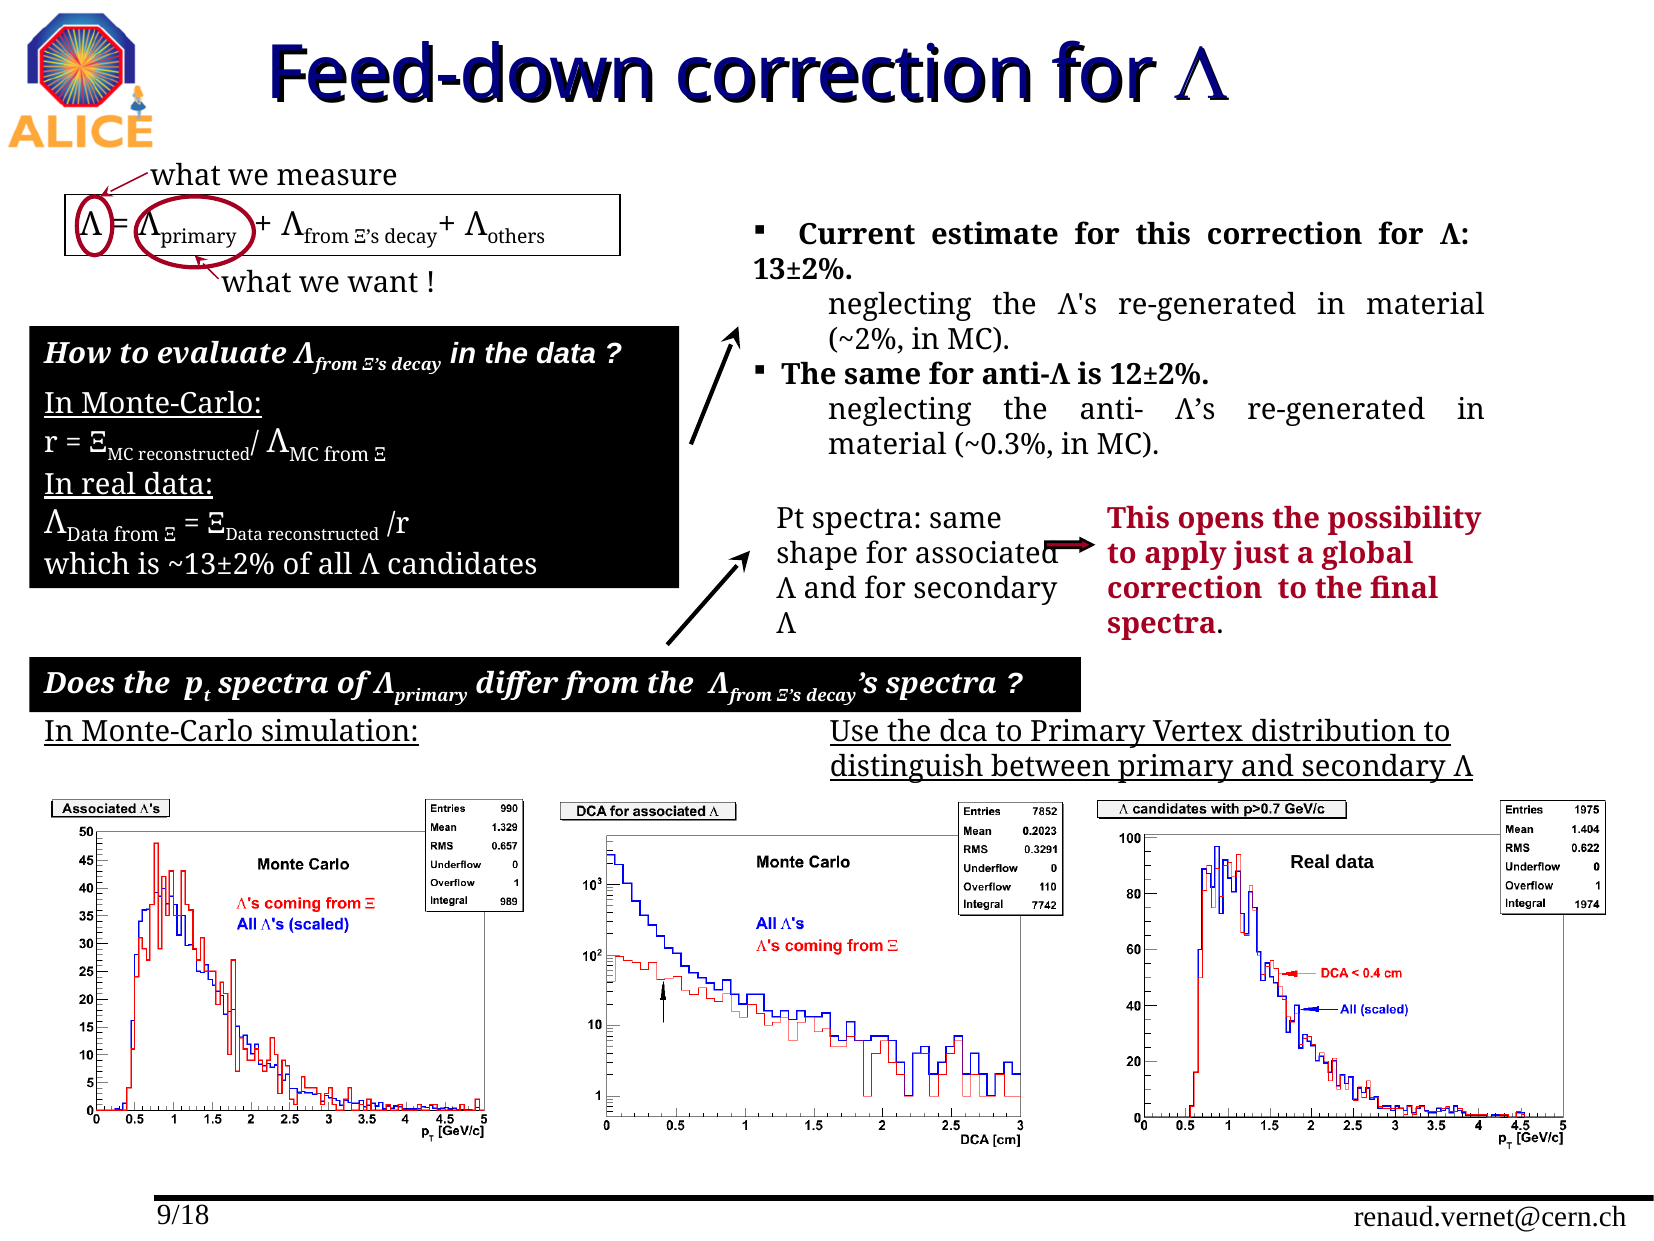

# Feed-down correction for 
what we measure
Λ = Λprimary + Λfrom Ξ’s decay+ Λothers
 Current estimate for this correction for Λ: 13±2%.
neglecting the Λ's re-generated in material (~2%, in MC).
 The same for anti-Λ is 12±2%.
neglecting the anti- Λ’s re-generated in material (~0.3%, in MC).
what we want !
How to evaluate Λfrom Ξ’s decay in the data ?
In Monte-Carlo:
r = ΞMC reconstructed/ ΛMC from Ξ
In real data:
ΛData from Ξ = ΞData reconstructed /r
which is ~13±2% of all Λ candidates
Pt spectra: same shape for associated Λ and for secondary Λ
This opens the possibility to apply just a global correction to the final spectra.
Does the pt spectra of Λprimary differ from the Λfrom Ξ’s decay’s spectra ?
In Monte-Carlo simulation:
Use the dca to Primary Vertex distribution to distinguish between primary and secondary Λ
Real data